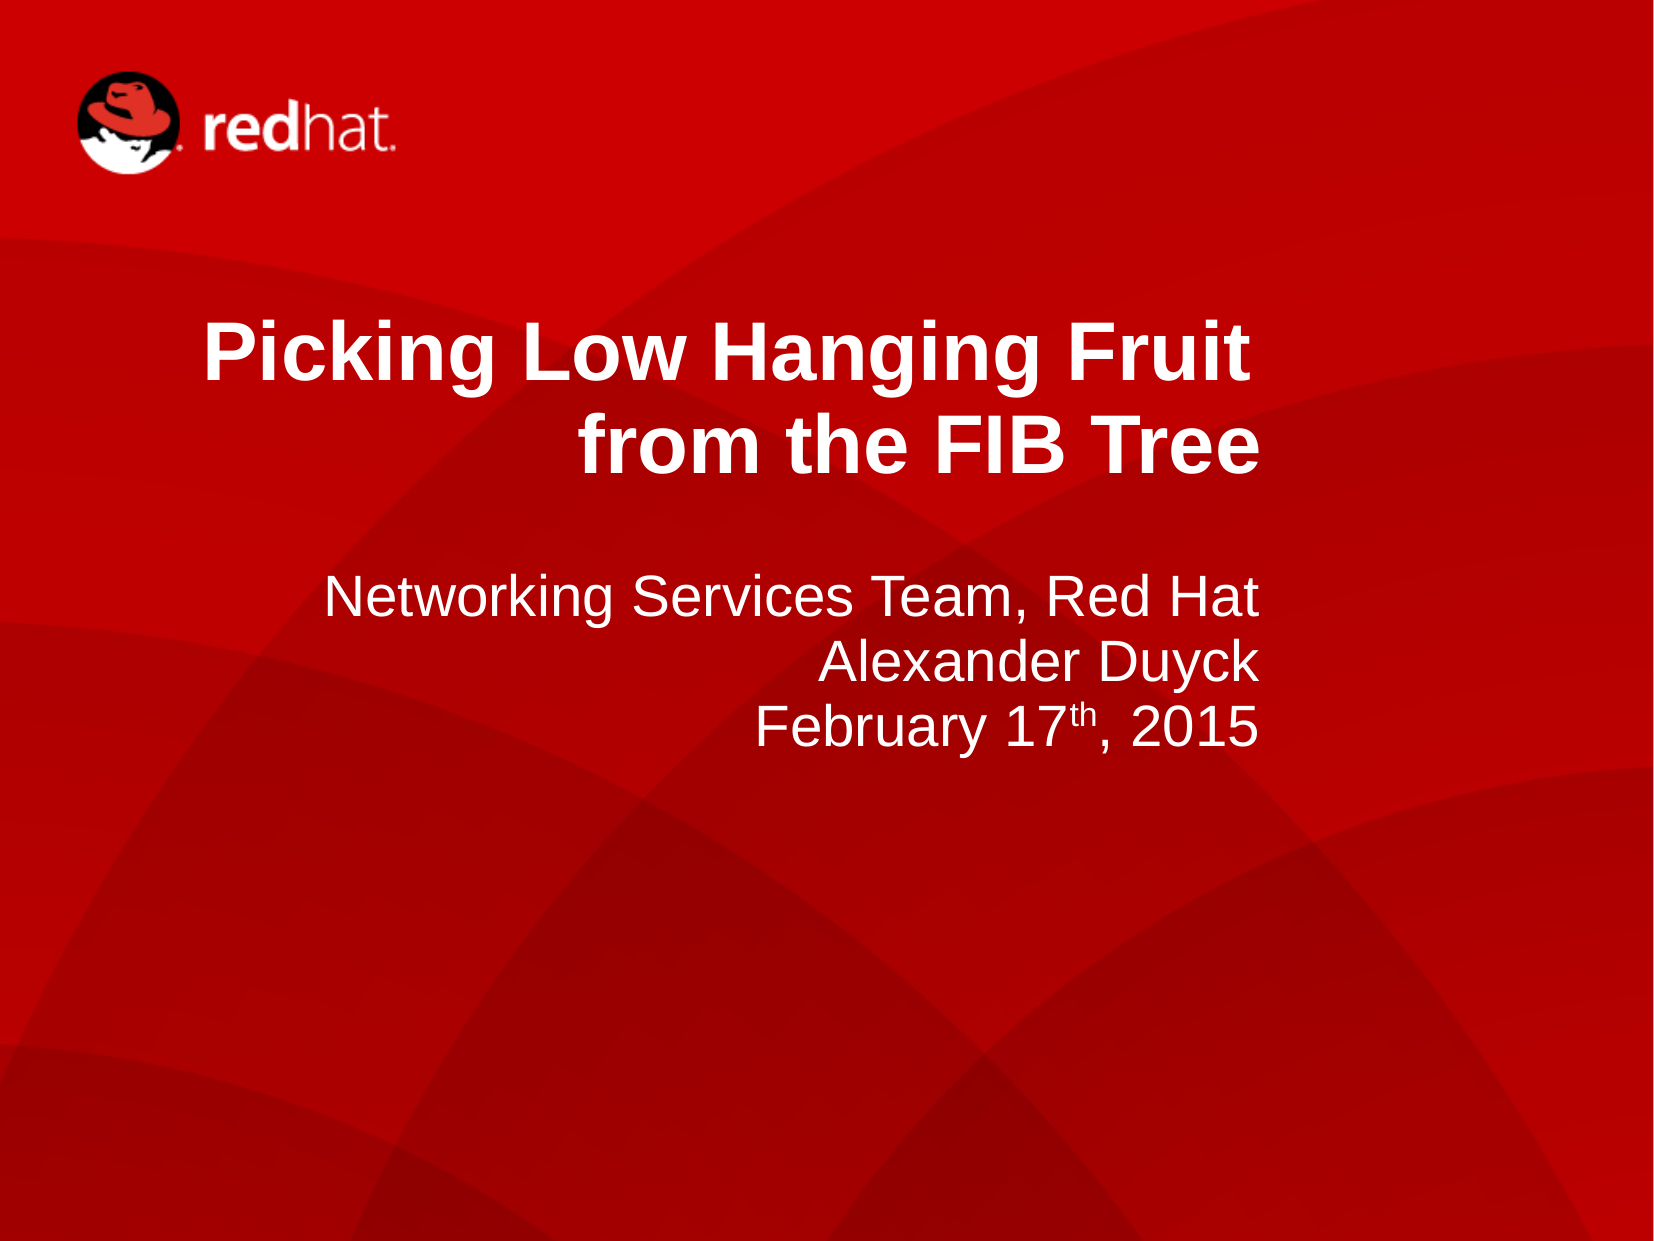

Picking Low Hanging Fruit
					from the FIB Tree
Networking Services Team, Red Hat
Alexander Duyck
February 17th, 2015